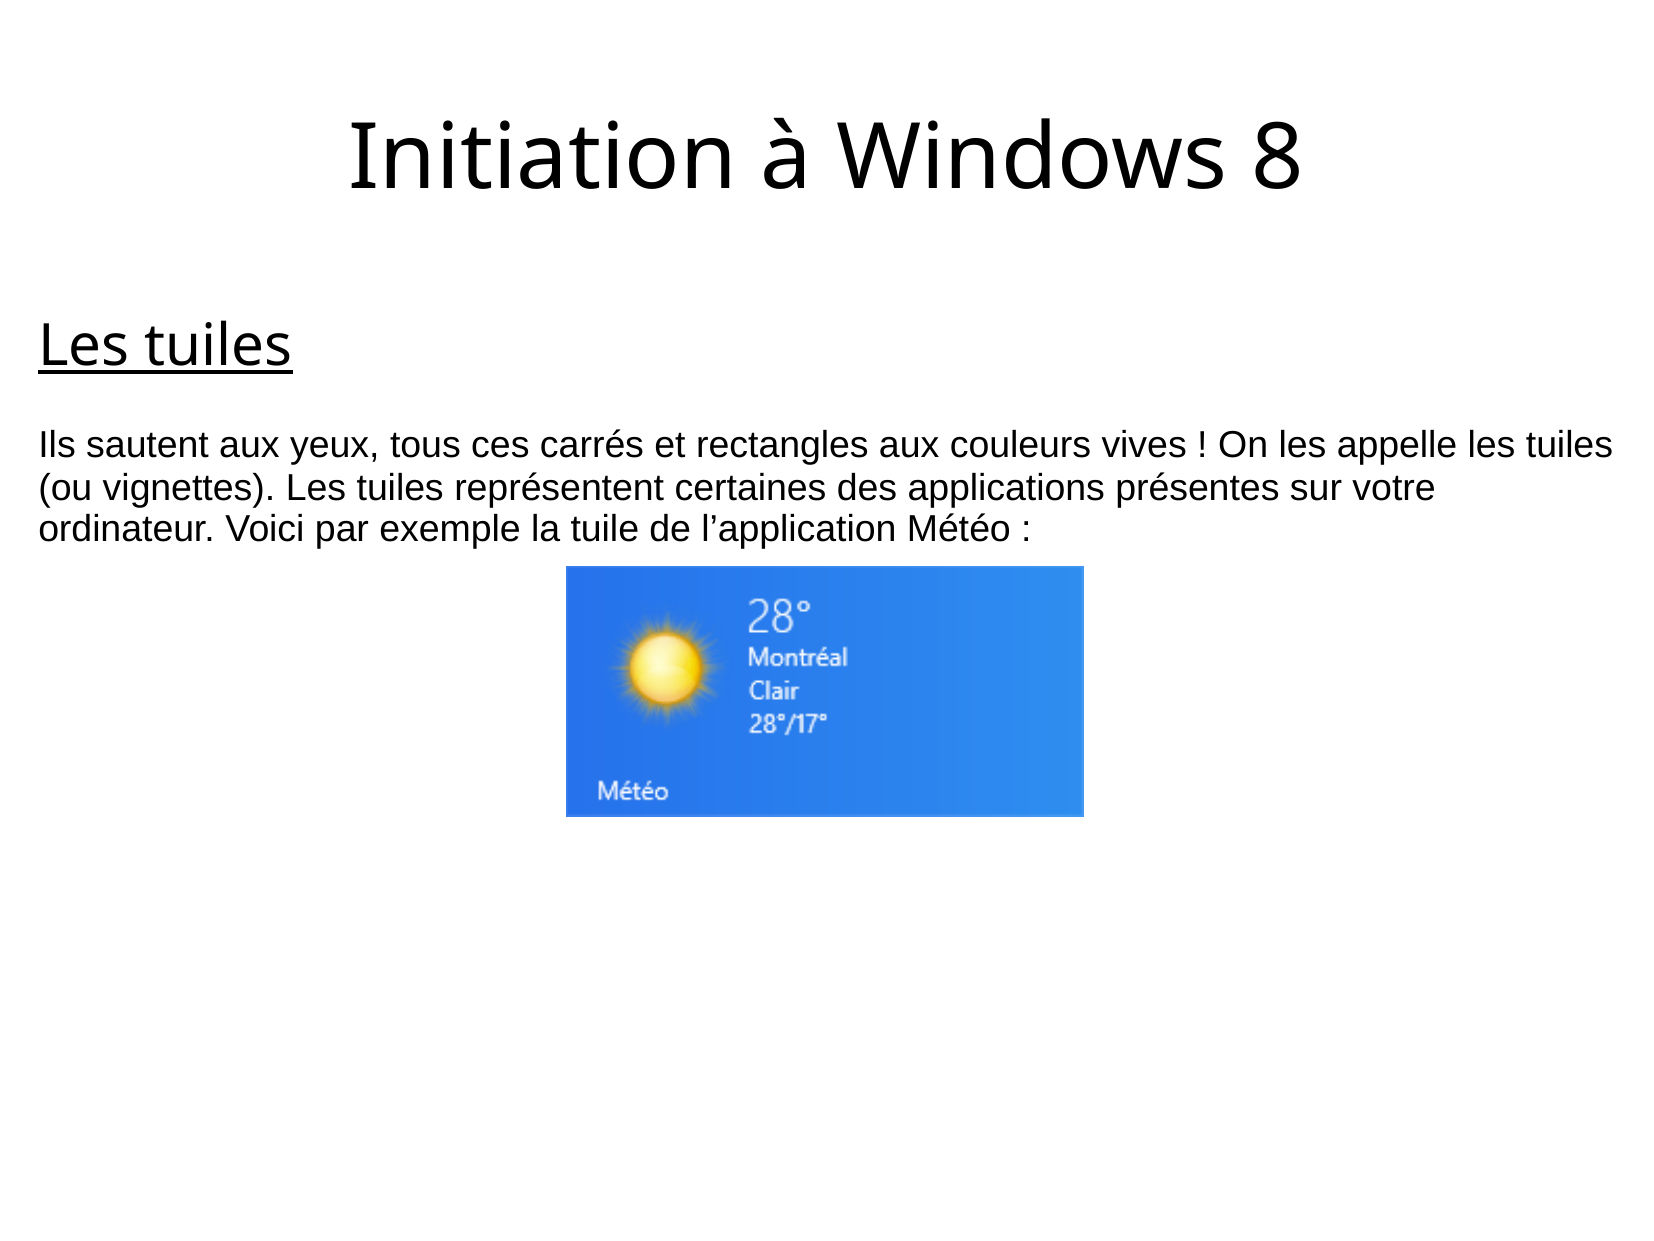

# Initiation à Windows 8
Les tuiles
Ils sautent aux yeux, tous ces carrés et rectangles aux couleurs vives ! On les appelle les tuiles (ou vignettes). Les tuiles représentent certaines des applications présentes sur votre ordinateur. Voici par exemple la tuile de l’application Météo :